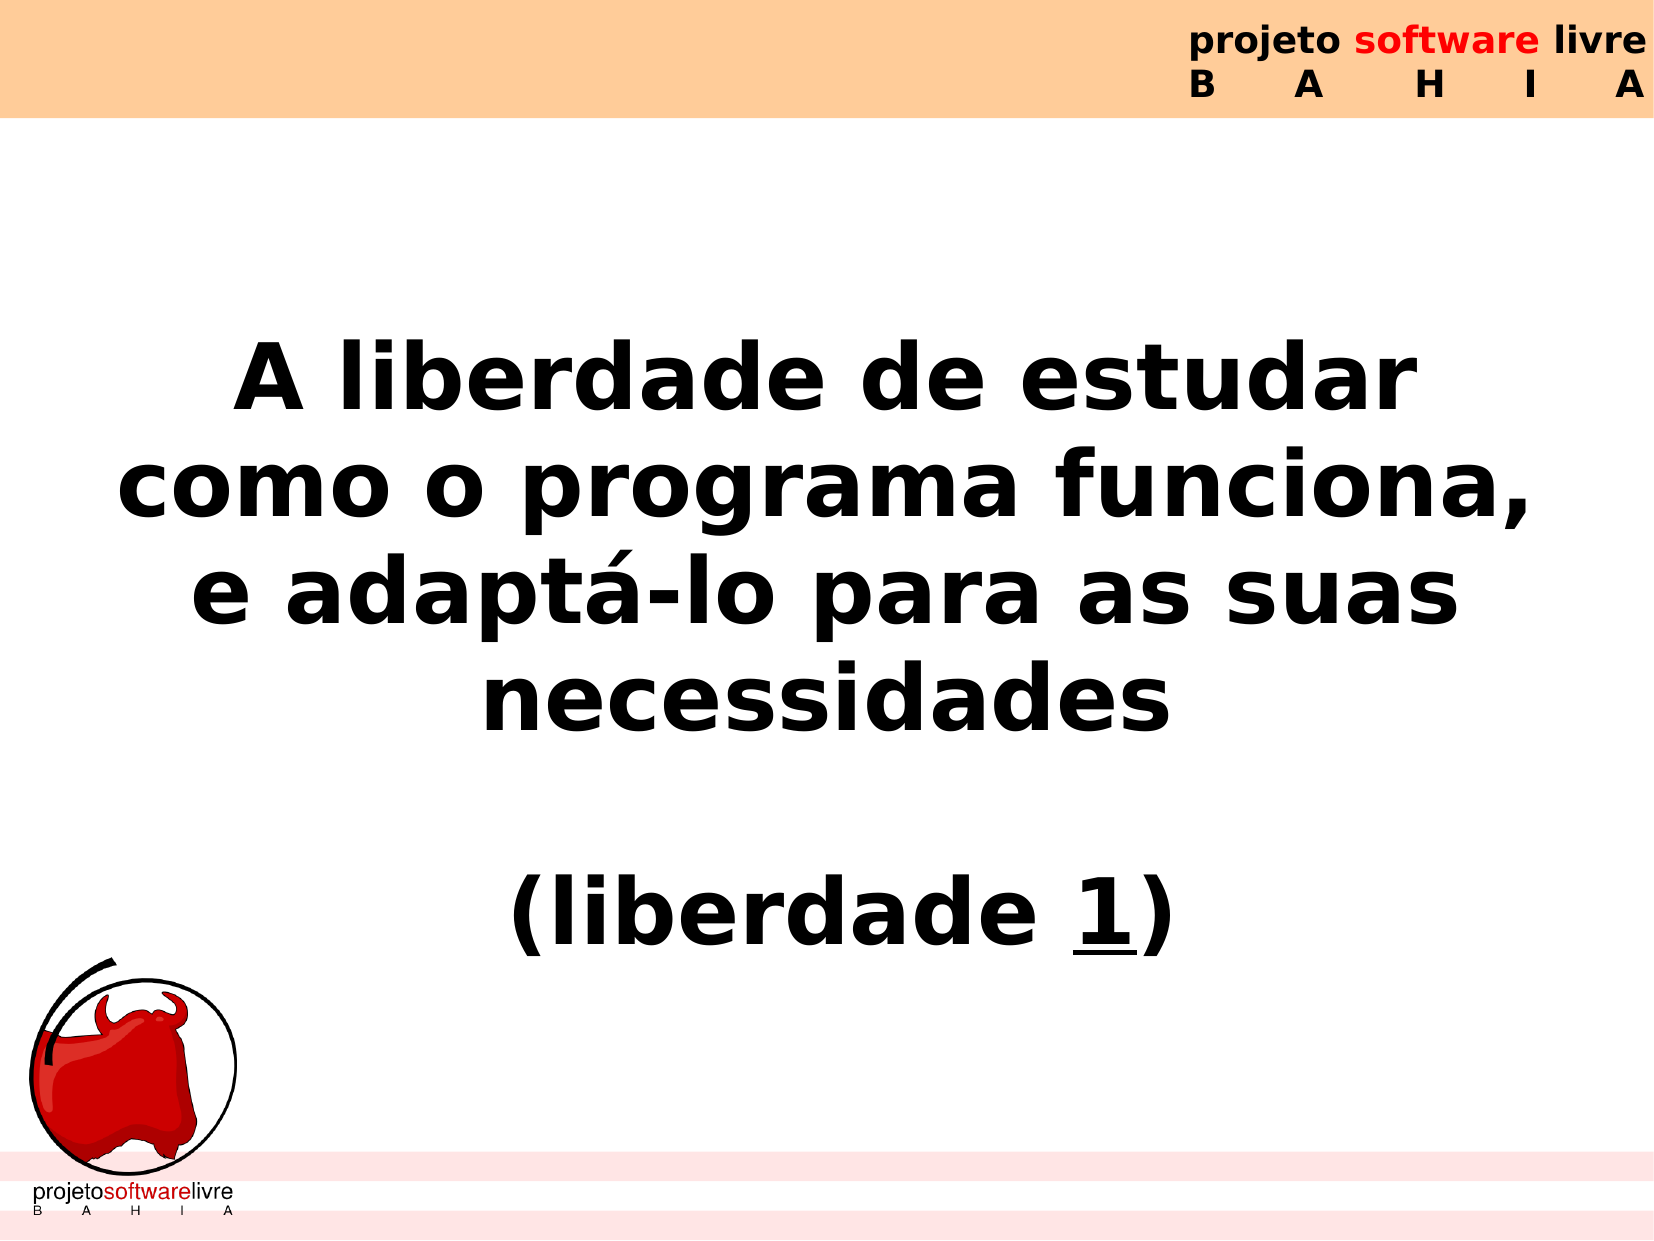

# A liberdade de estudar como o programa funciona, e adaptá-lo para as suas necessidades (liberdade 1)